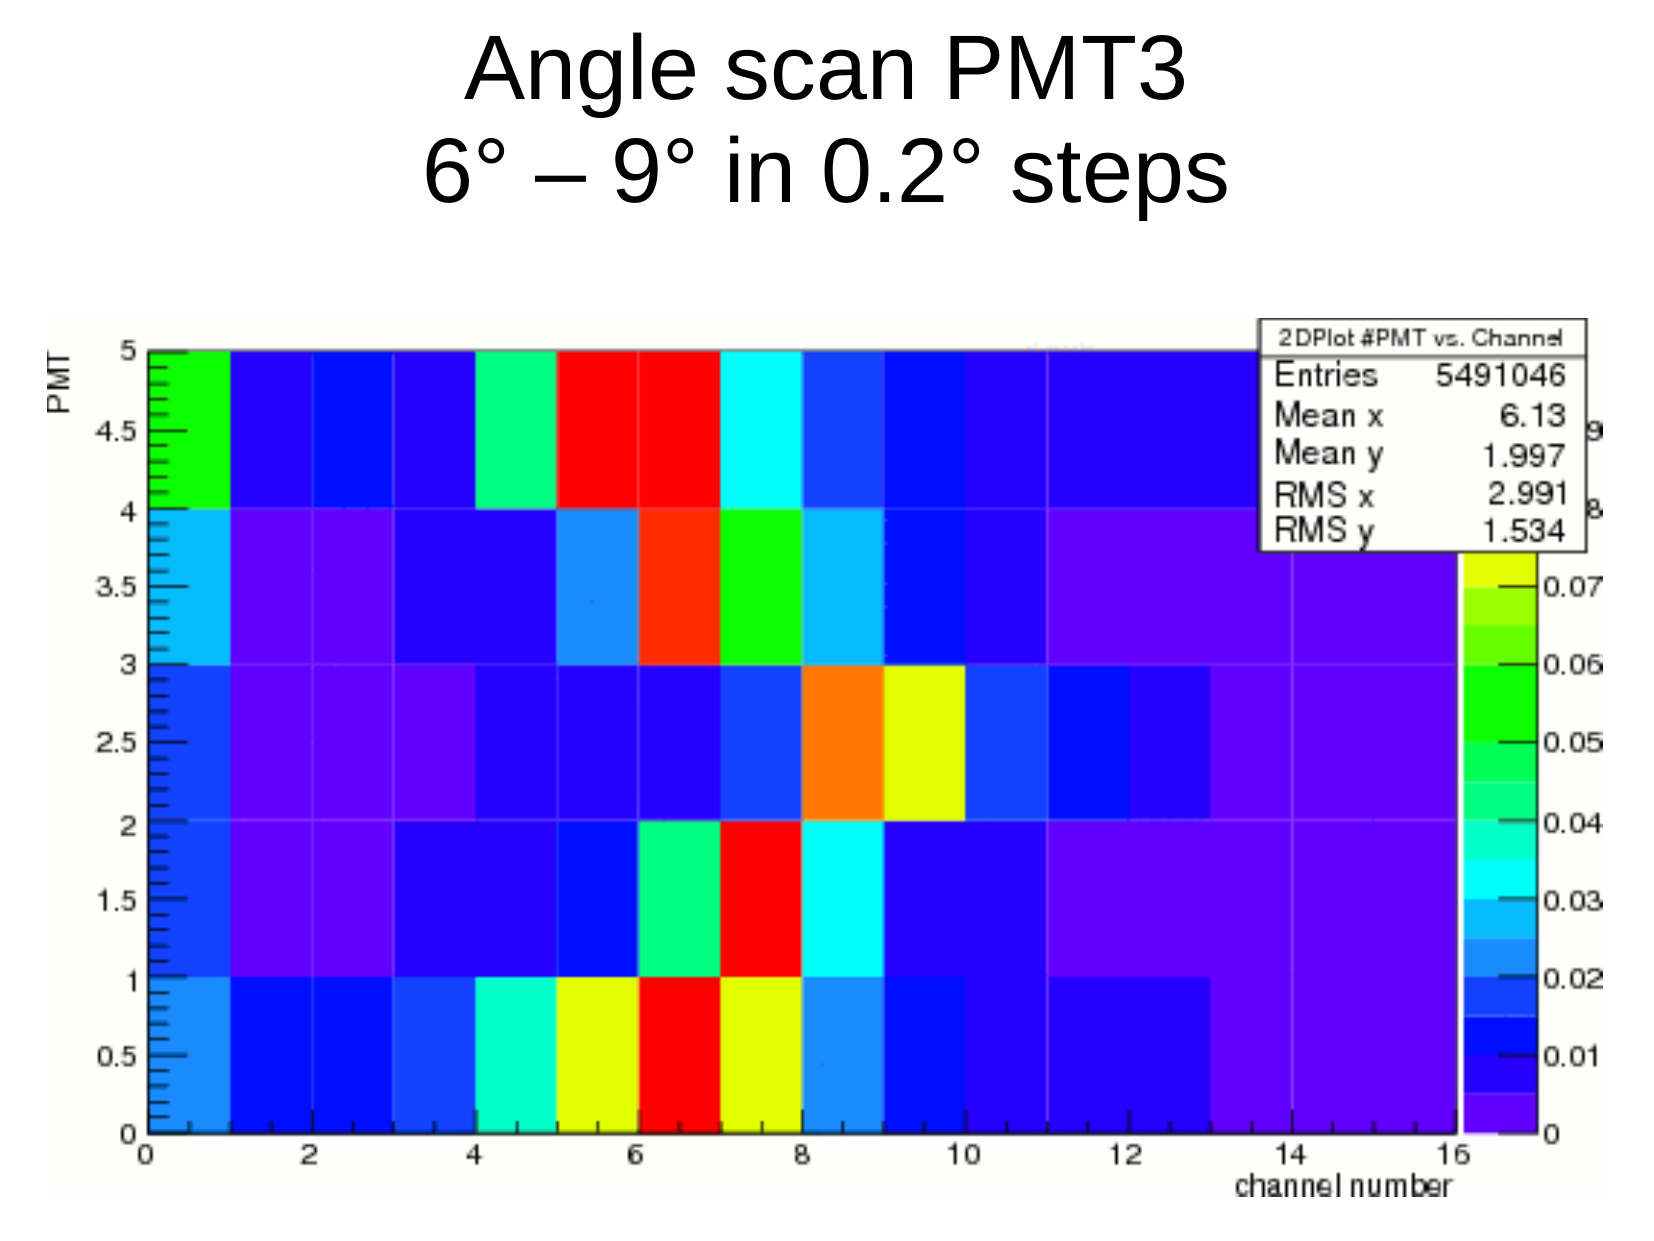

# Angle scan PMT3 6° – 9° in 0.2° steps